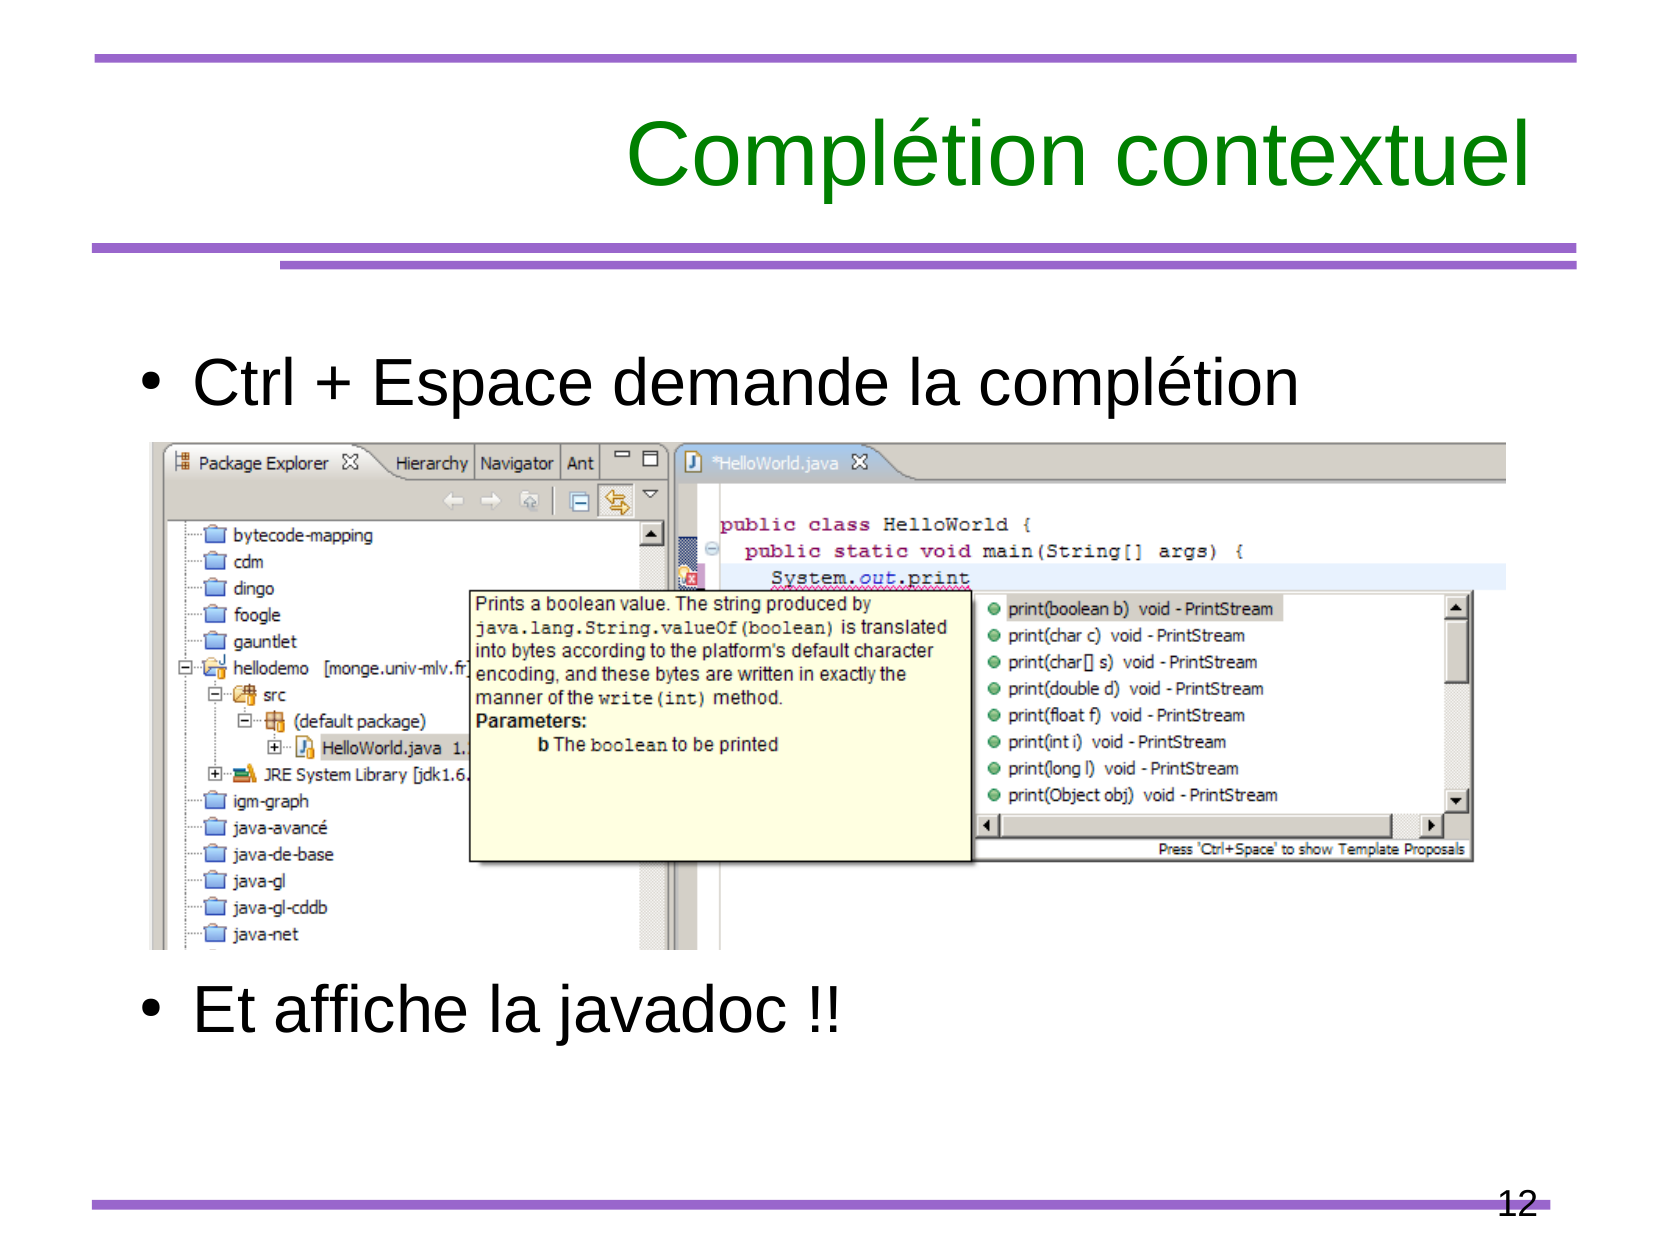

# Complétion contextuel
Ctrl + Espace demande la complétion
Et affiche la javadoc !!